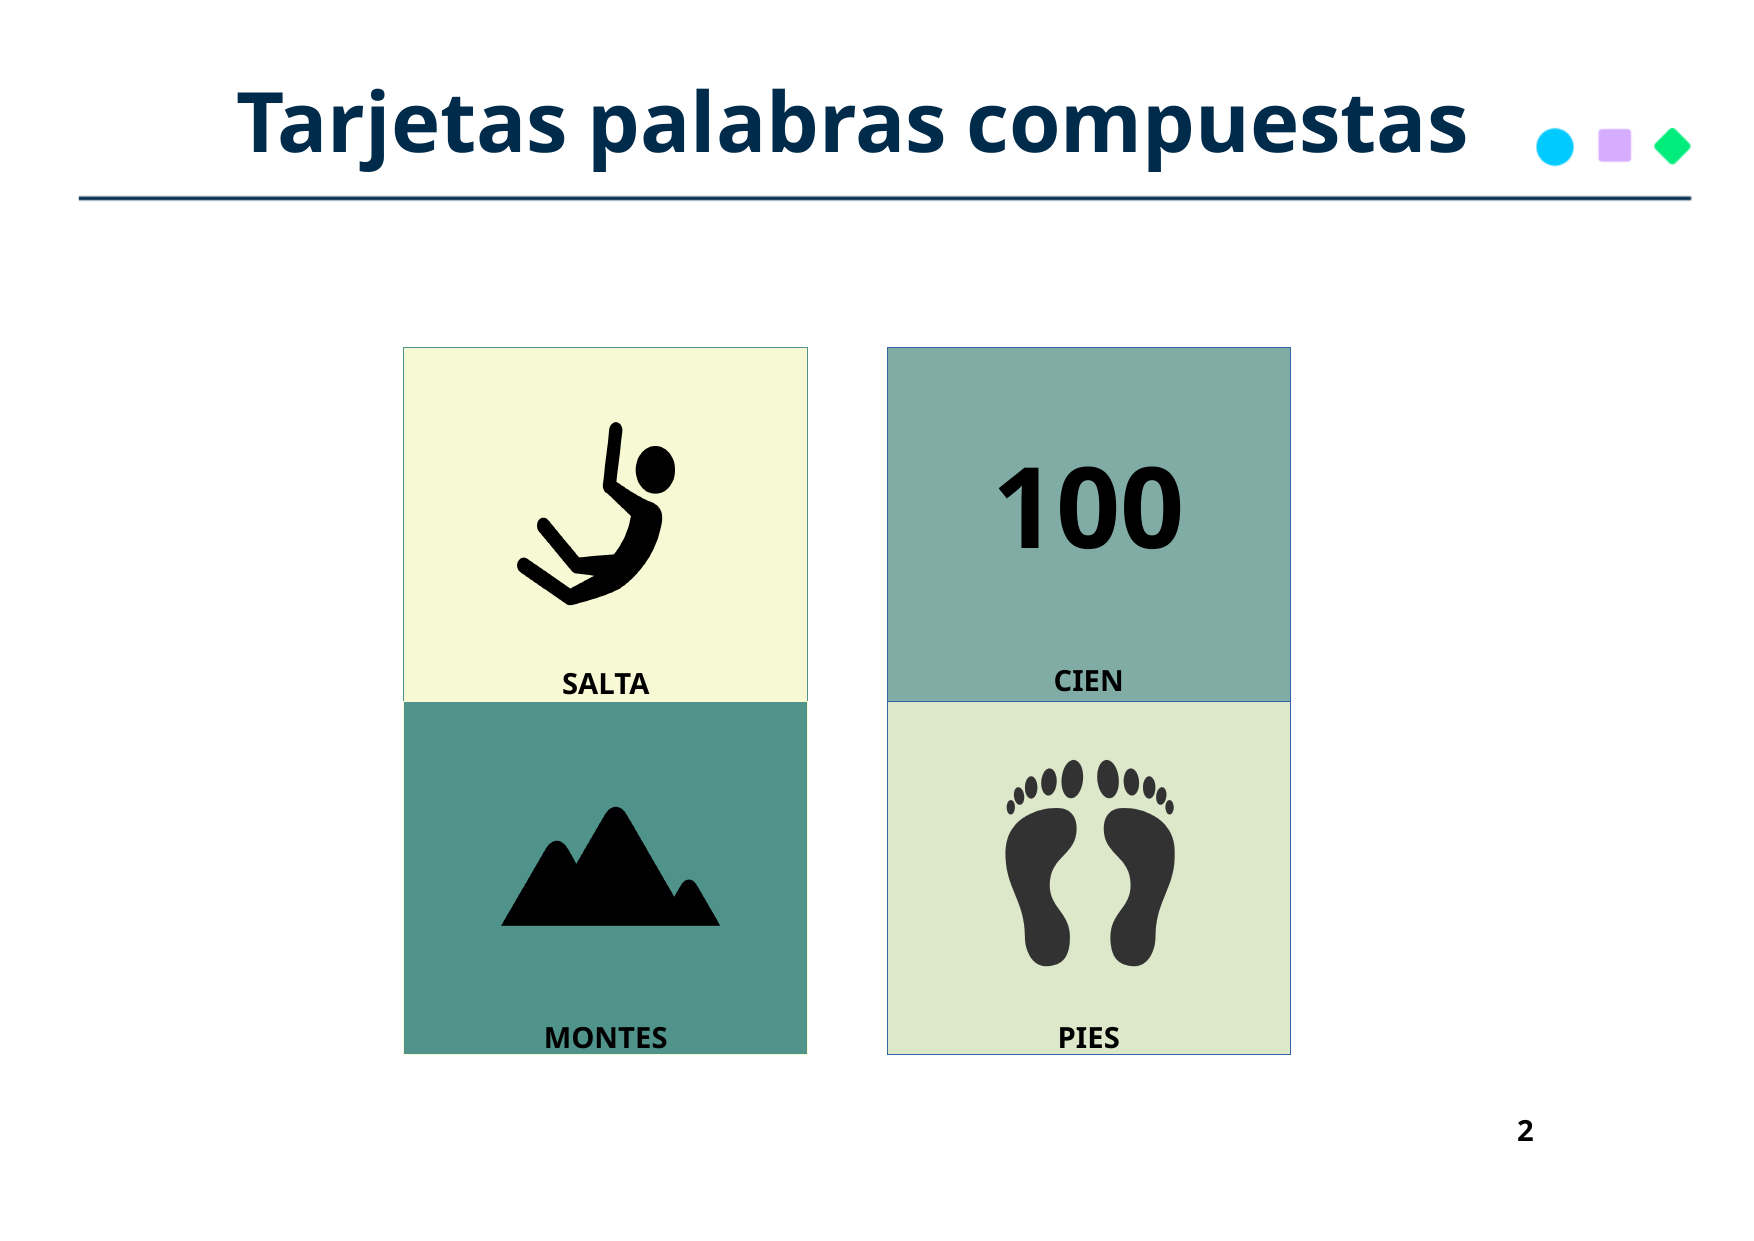

# Tarjetas palabras compuestas
SALTA
100
CIEN
MONTES
PIES